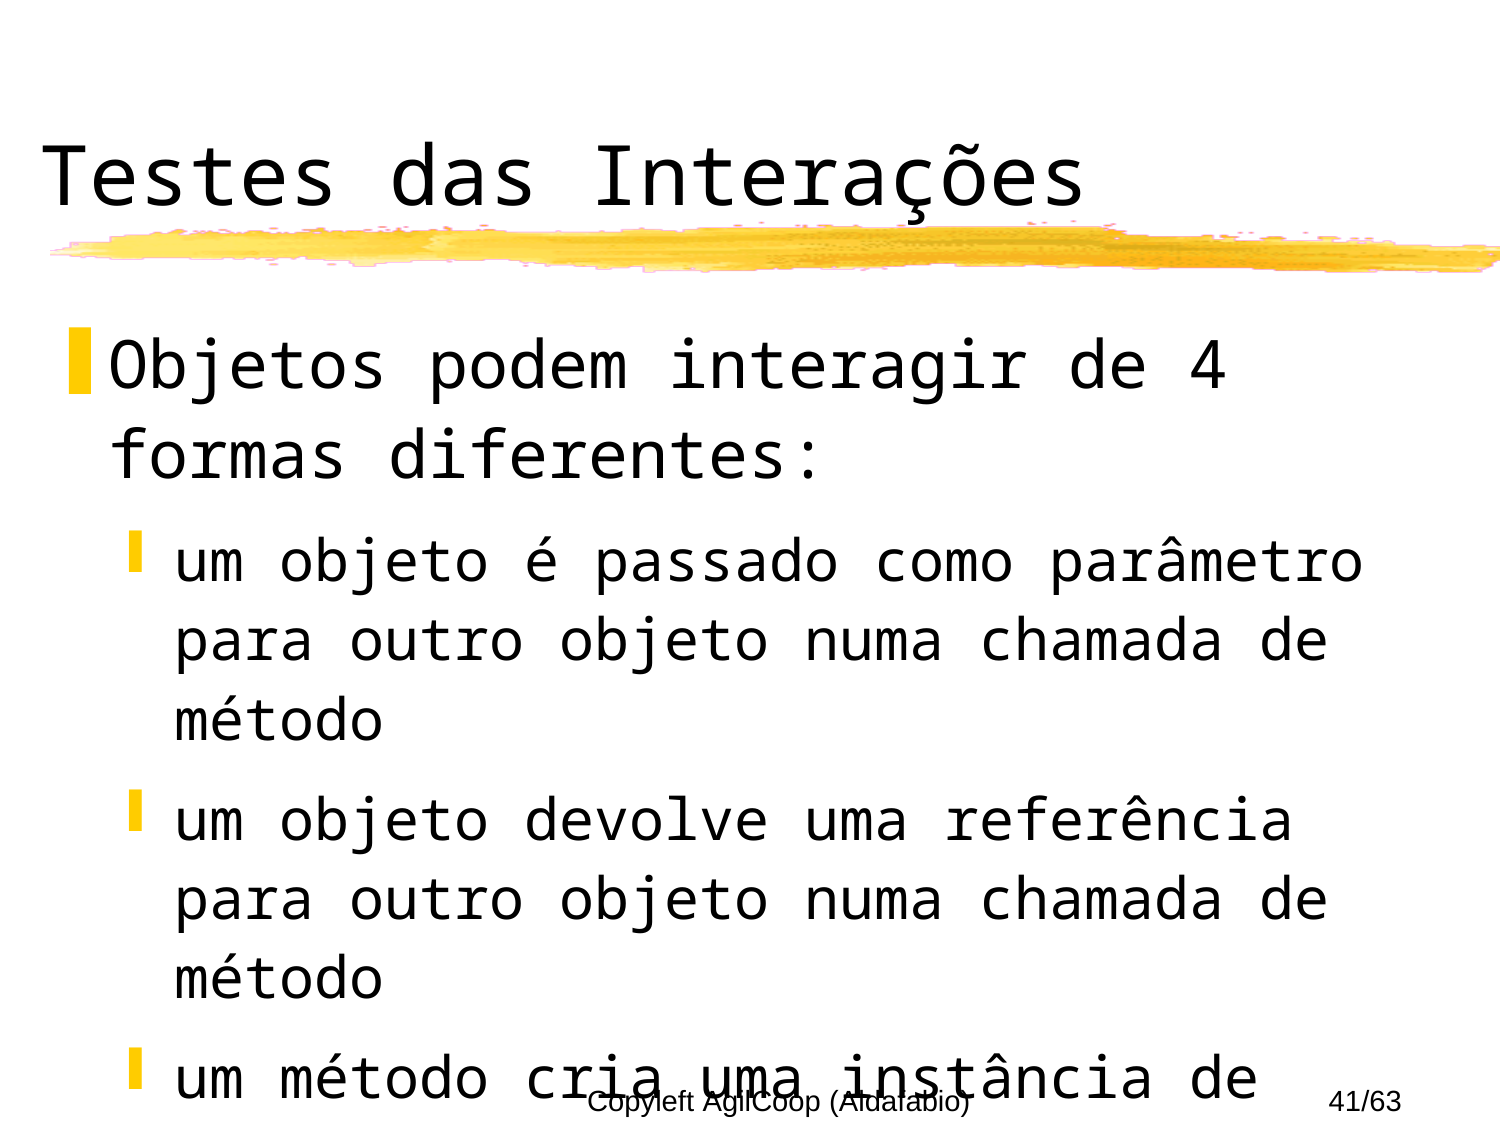

# Testes das Interações
Objetos podem interagir de 4 formas diferentes:
um objeto é passado como parâmetro para outro objeto numa chamada de método
um objeto devolve uma referência para outro objeto numa chamada de método
um método cria uma instância de outro objeto
um método usa uma instância global de outra classe (normalmente evitado)
41